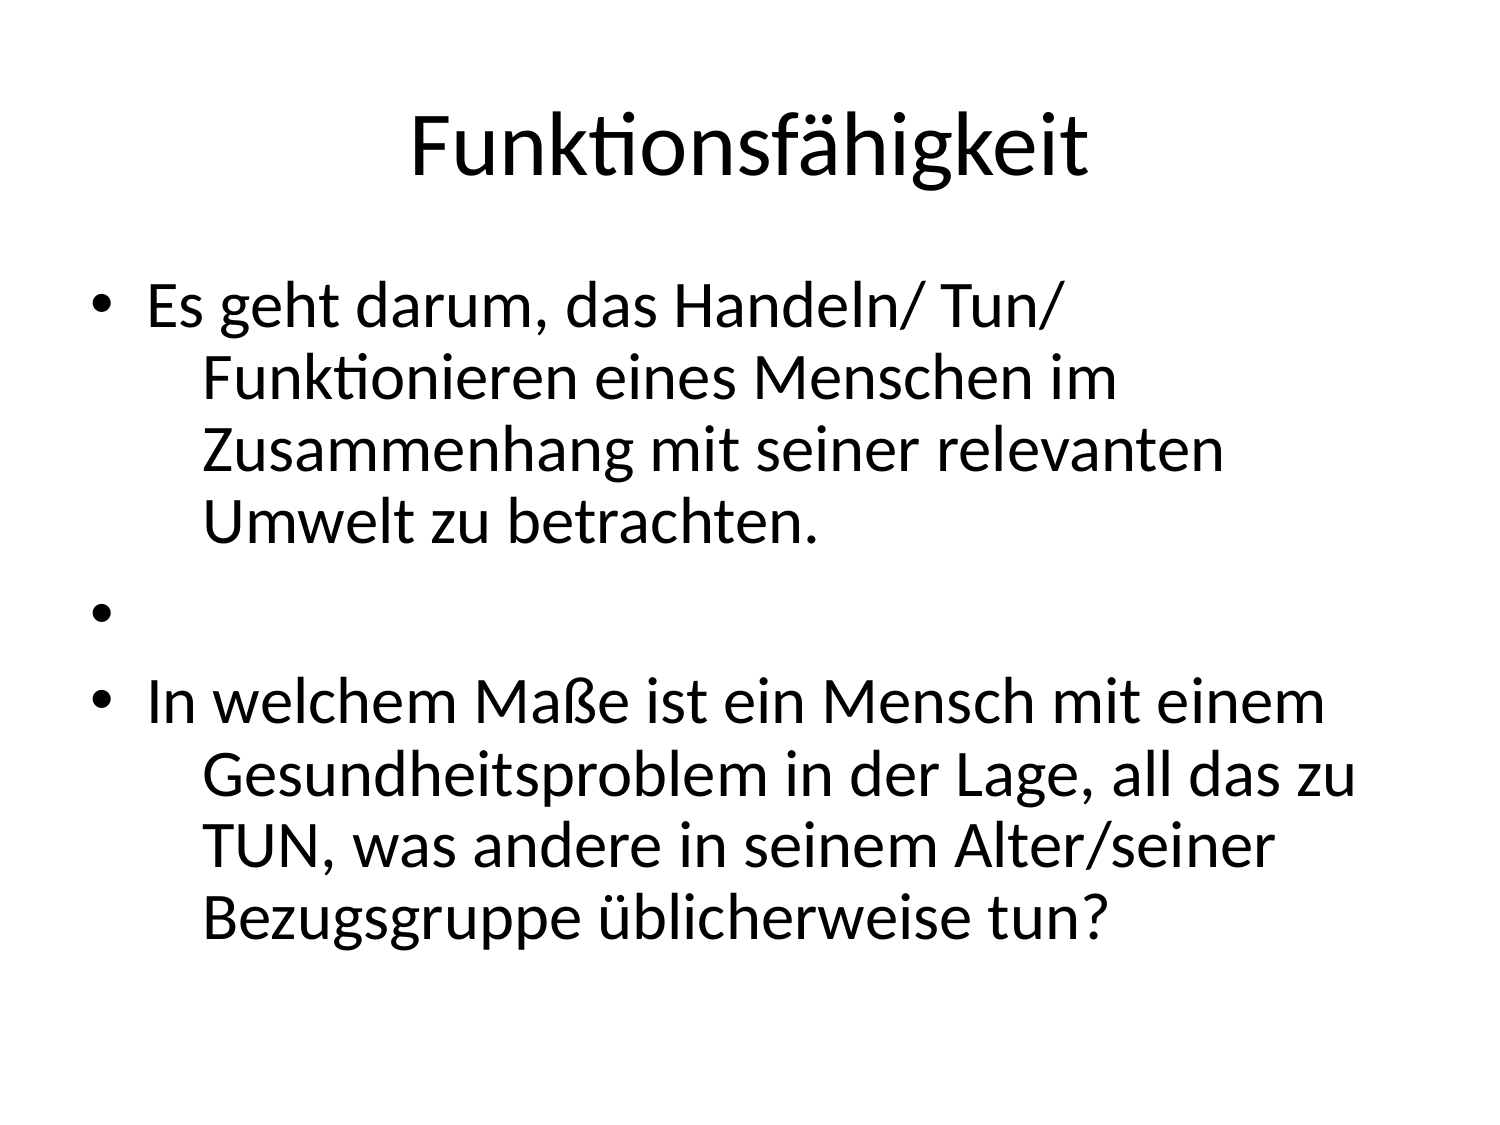

# Funktionsfähigkeit
Es geht darum, das Handeln/ Tun/ Funktionieren eines Menschen im Zusammenhang mit seiner relevanten Umwelt zu betrachten.
In welchem Maße ist ein Mensch mit einem Gesundheitsproblem in der Lage, all das zu TUN, was andere in seinem Alter/seiner Bezugsgruppe üblicherweise tun?